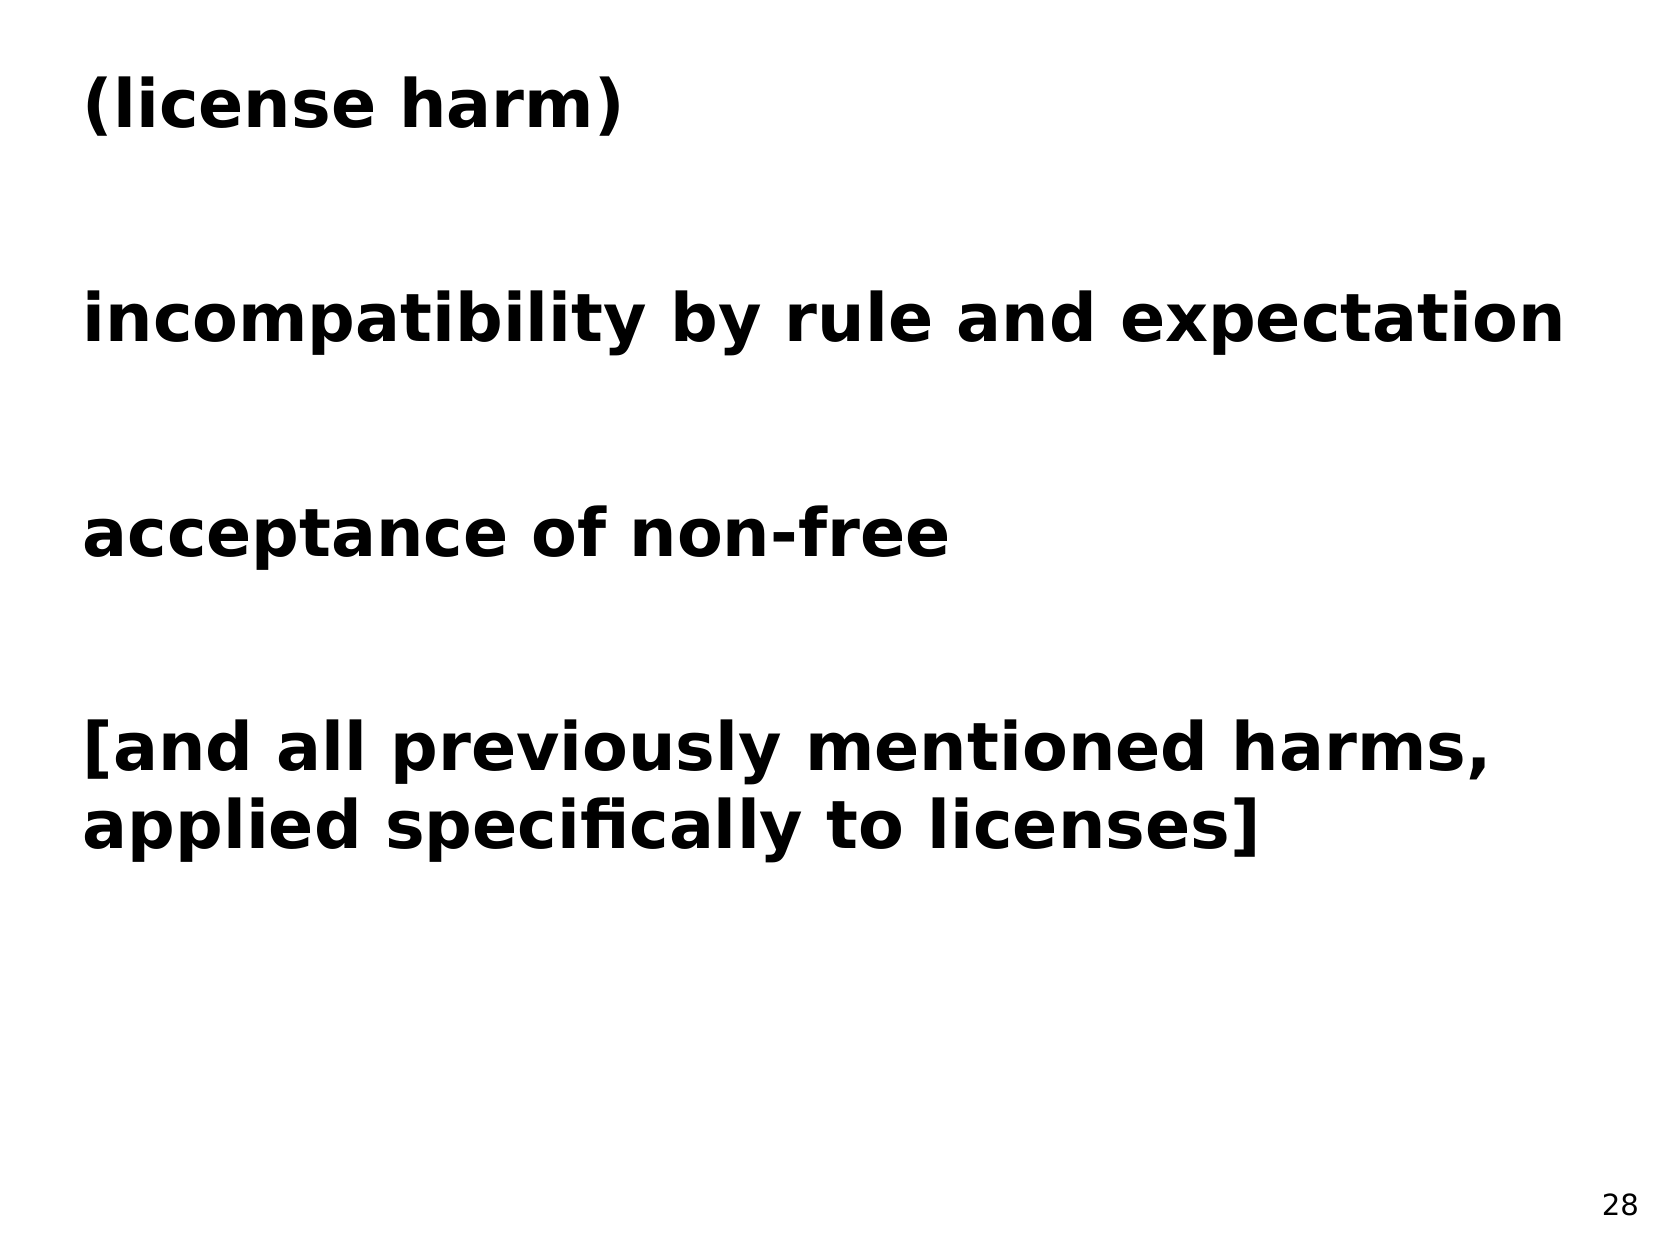

# (license harm)
incompatibility by rule and expectation
acceptance of non-free
[and all previously mentioned harms, applied specifically to licenses]